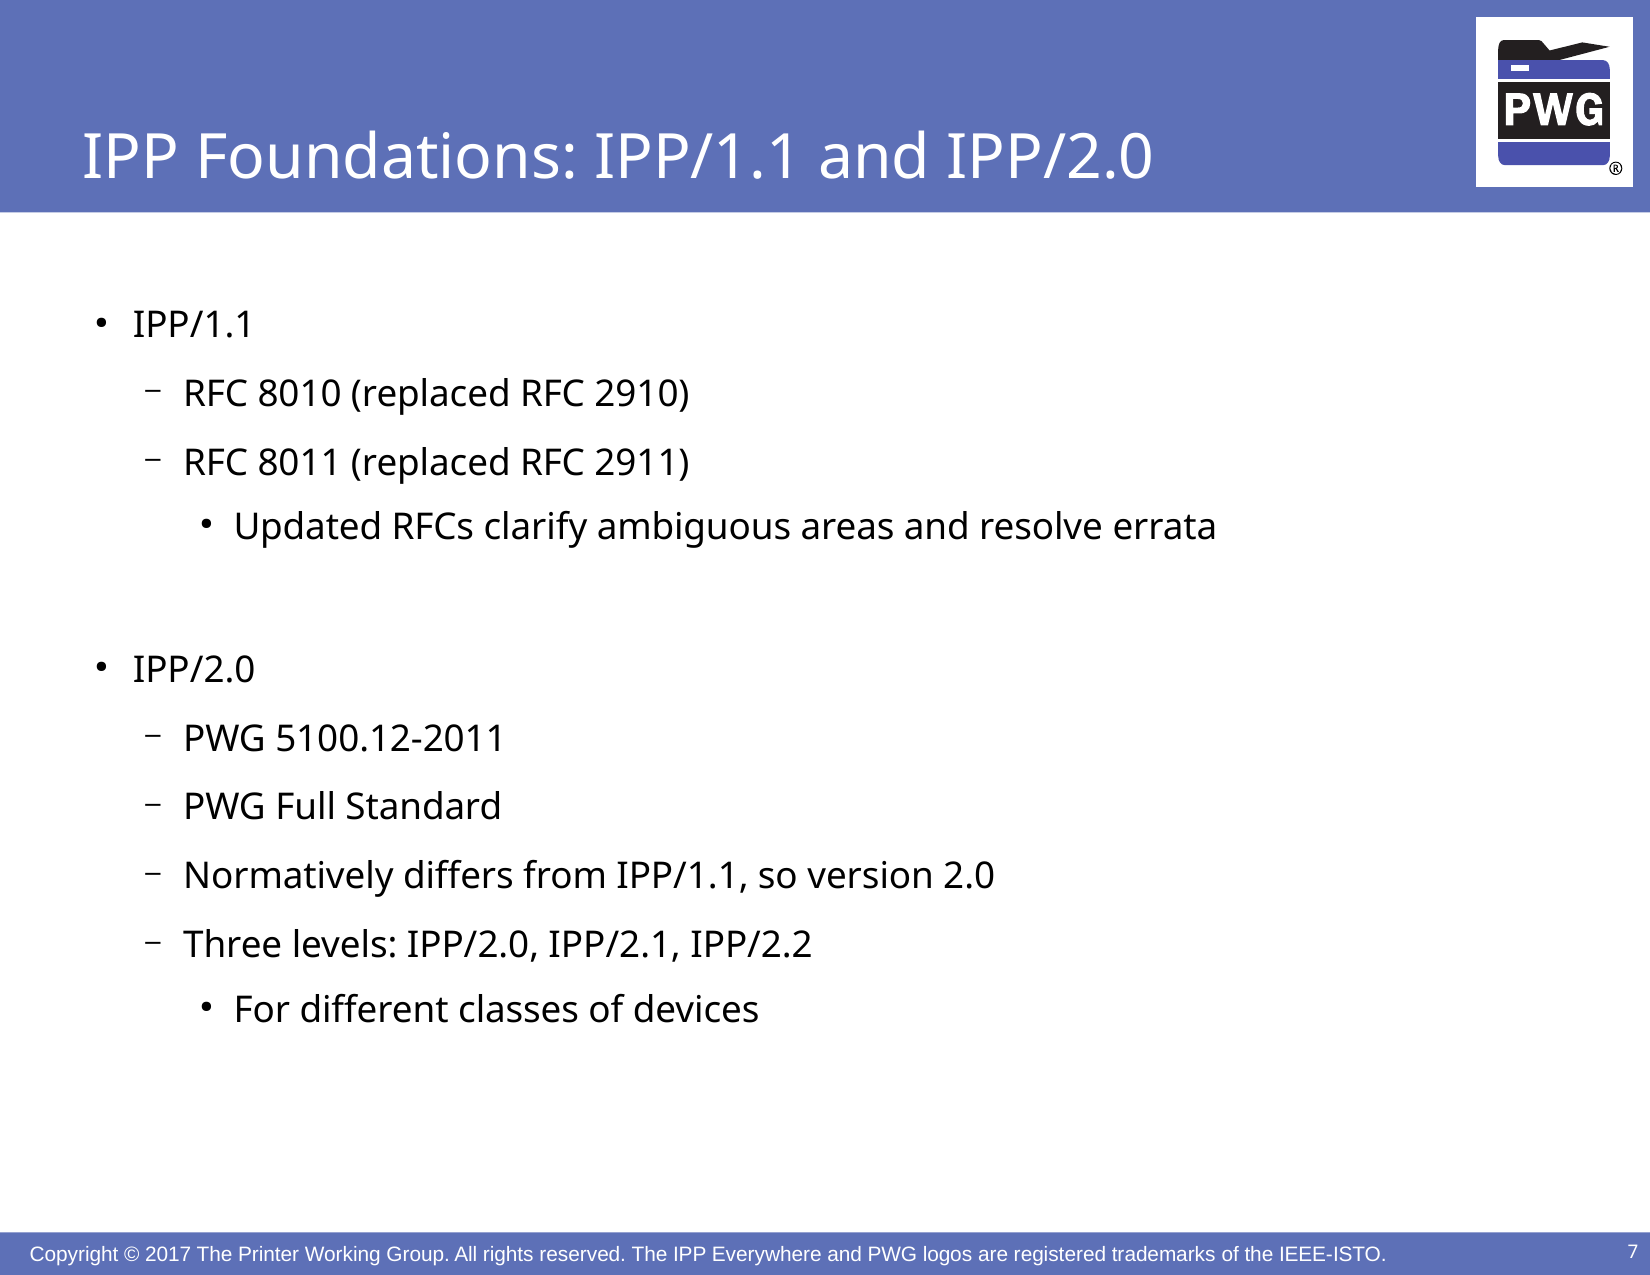

# IPP Foundations: IPP/1.1 and IPP/2.0
IPP/1.1
RFC 8010 (replaced RFC 2910)
RFC 8011 (replaced RFC 2911)
Updated RFCs clarify ambiguous areas and resolve errata
IPP/2.0
PWG 5100.12-2011
PWG Full Standard
Normatively differs from IPP/1.1, so version 2.0
Three levels: IPP/2.0, IPP/2.1, IPP/2.2
For different classes of devices